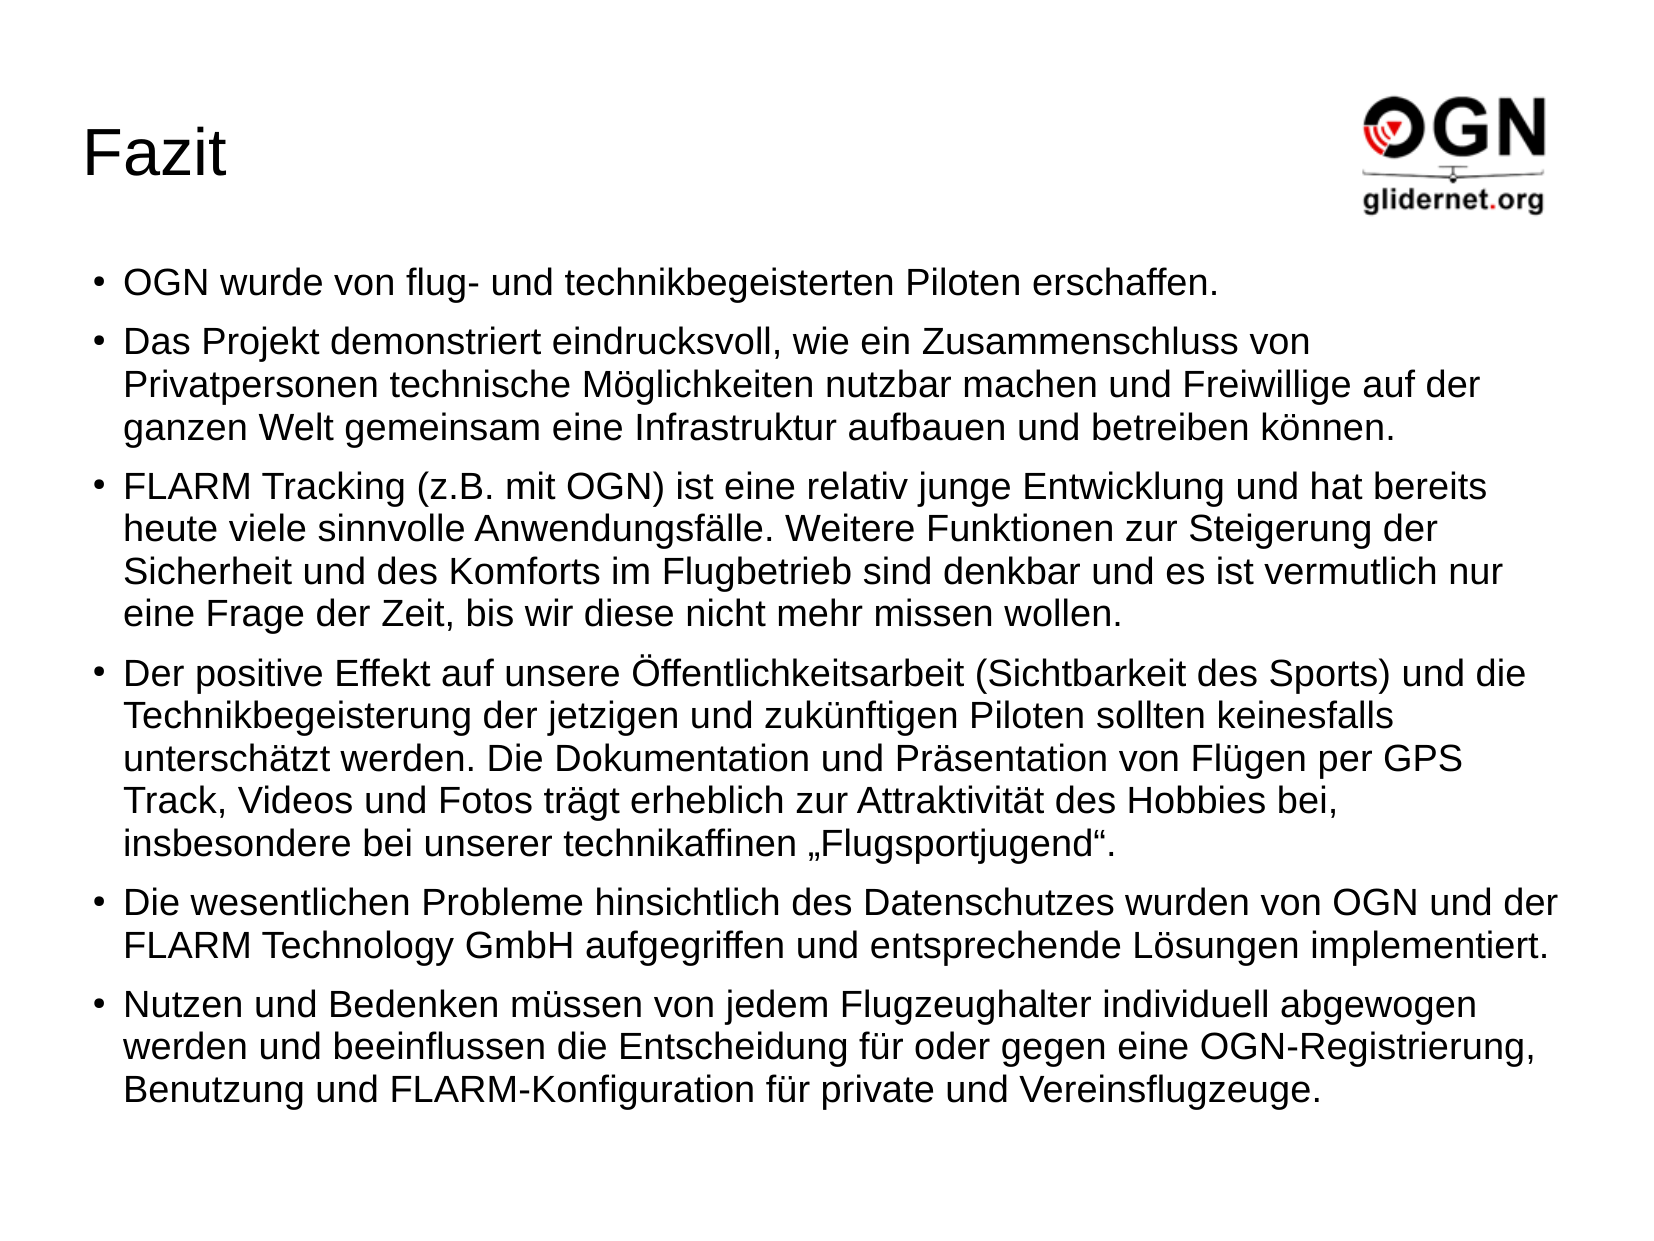

# Fazit
OGN wurde von flug- und technikbegeisterten Piloten erschaffen.
Das Projekt demonstriert eindrucksvoll, wie ein Zusammenschluss von Privatpersonen technische Möglichkeiten nutzbar machen und Freiwillige auf der ganzen Welt gemeinsam eine Infrastruktur aufbauen und betreiben können.
FLARM Tracking (z.B. mit OGN) ist eine relativ junge Entwicklung und hat bereits heute viele sinnvolle Anwendungsfälle. Weitere Funktionen zur Steigerung der Sicherheit und des Komforts im Flugbetrieb sind denkbar und es ist vermutlich nur eine Frage der Zeit, bis wir diese nicht mehr missen wollen.
Der positive Effekt auf unsere Öffentlichkeitsarbeit (Sichtbarkeit des Sports) und die Technikbegeisterung der jetzigen und zukünftigen Piloten sollten keinesfalls unterschätzt werden. Die Dokumentation und Präsentation von Flügen per GPS Track, Videos und Fotos trägt erheblich zur Attraktivität des Hobbies bei, insbesondere bei unserer technikaffinen „Flugsportjugend“.
Die wesentlichen Probleme hinsichtlich des Datenschutzes wurden von OGN und der FLARM Technology GmbH aufgegriffen und entsprechende Lösungen implementiert.
Nutzen und Bedenken müssen von jedem Flugzeughalter individuell abgewogen werden und beeinflussen die Entscheidung für oder gegen eine OGN-Registrierung, Benutzung und FLARM-Konfiguration für private und Vereinsflugzeuge.